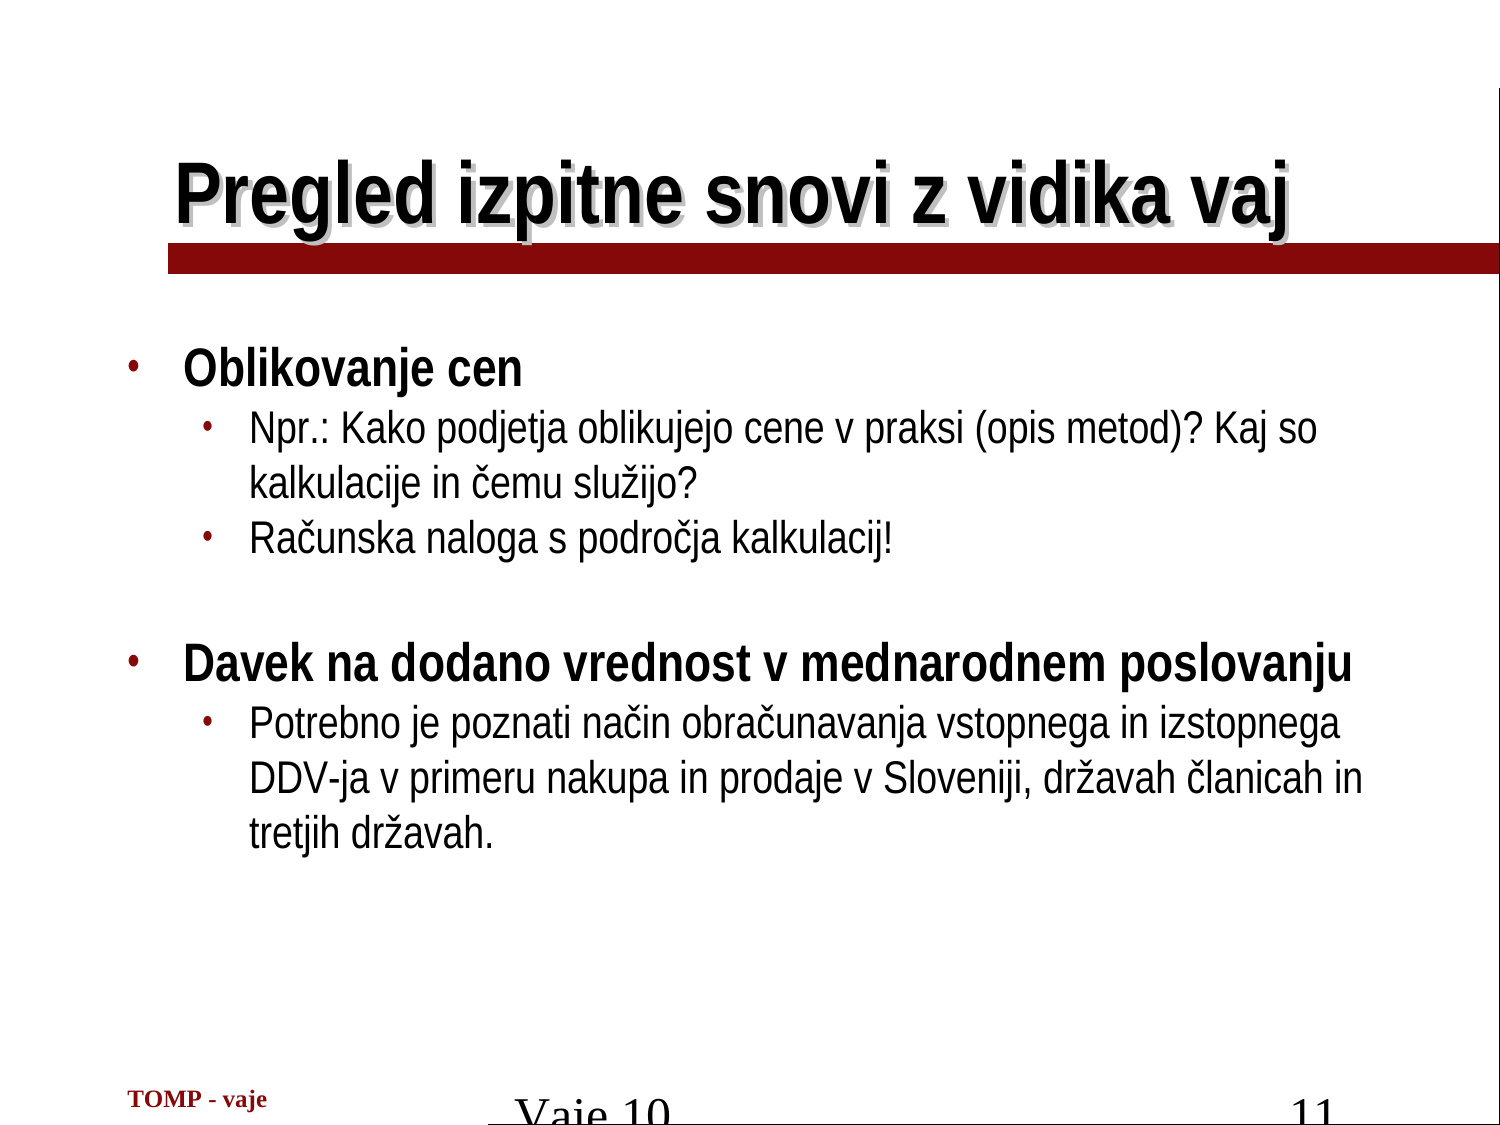

# Pregled izpitne snovi z vidika vaj
Oblikovanje cen
Npr.: Kako podjetja oblikujejo cene v praksi (opis metod)? Kaj so kalkulacije in čemu služijo?
Računska naloga s področja kalkulacij!
Davek na dodano vrednost v mednarodnem poslovanju
Potrebno je poznati način obračunavanja vstopnega in izstopnega DDV-ja v primeru nakupa in prodaje v Sloveniji, državah članicah in tretjih državah.
Vaje 5
11